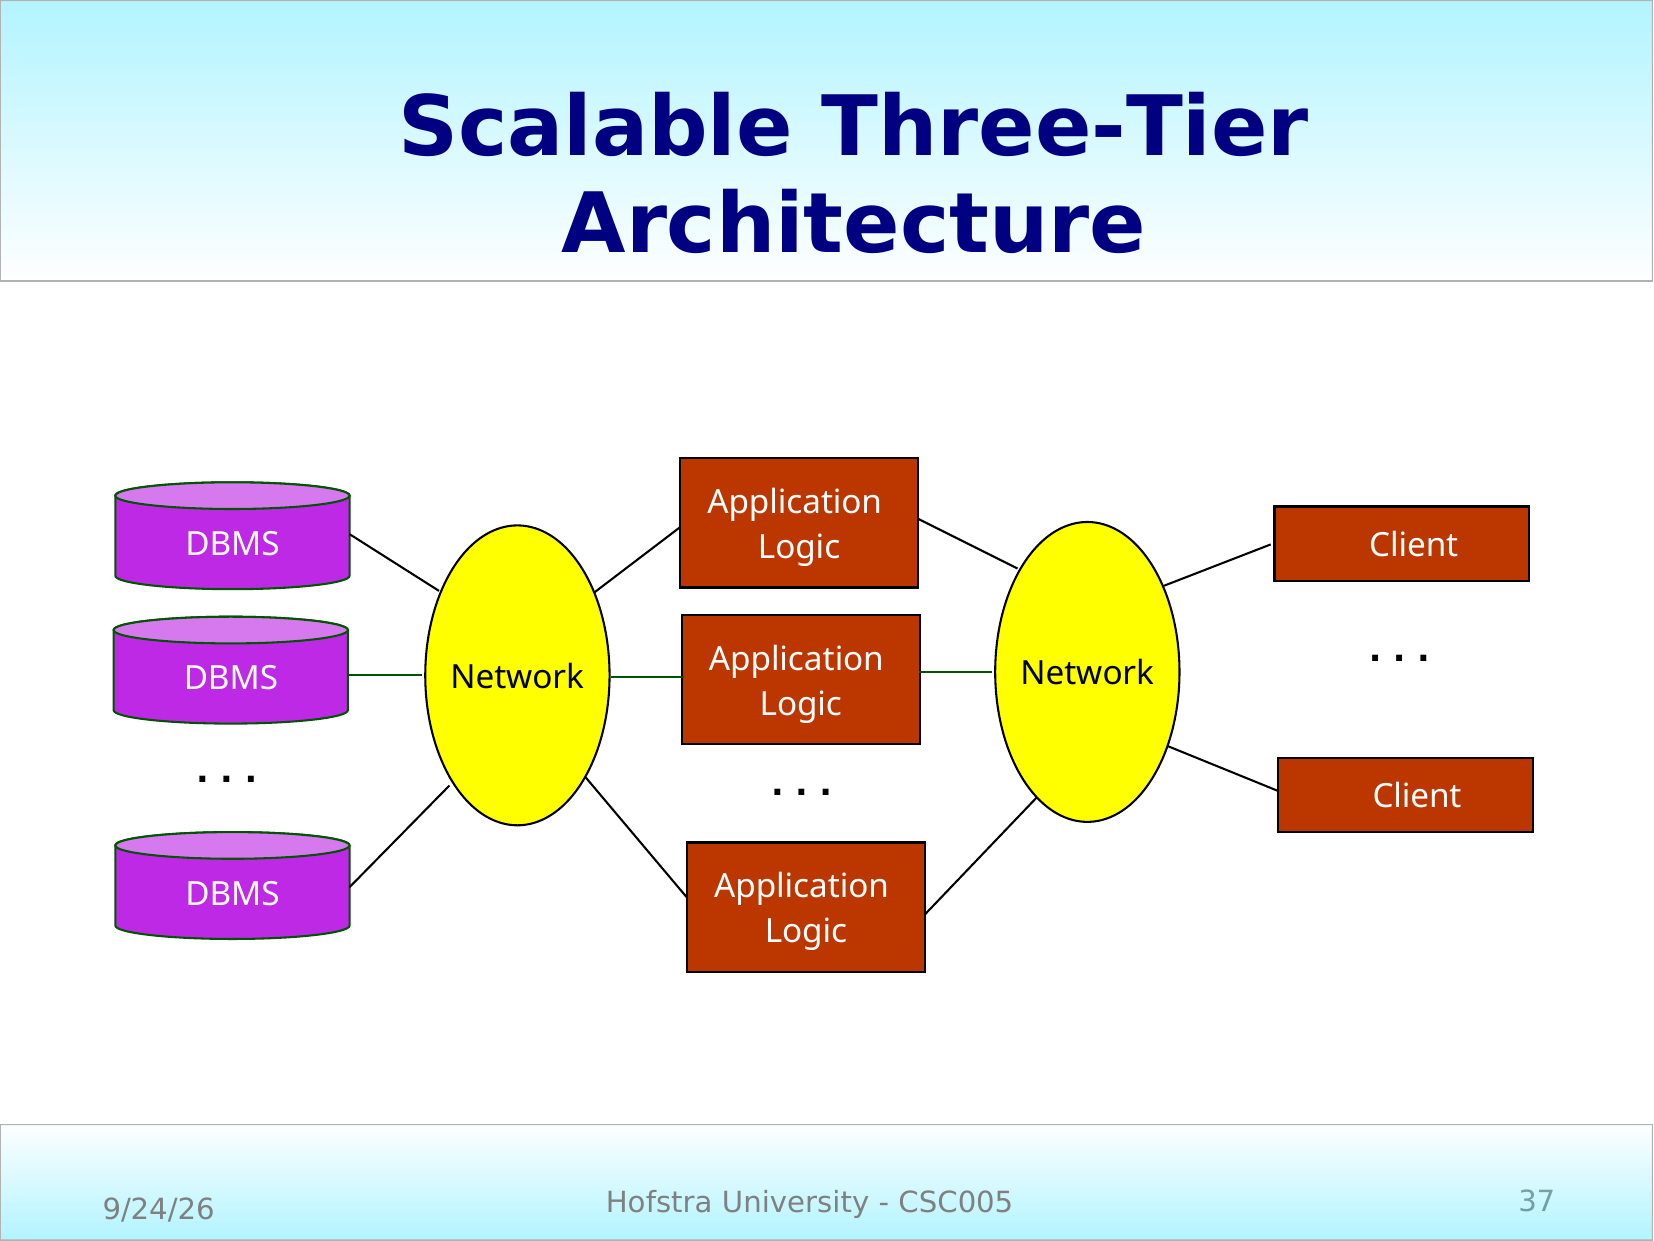

# Scalable Three-Tier Architecture
Application
Logic
DBMS
Client
Network
Network
Application
Logic
DBMS
. . .
. . .
. . .
Client
DBMS
Application
Logic
37
Hofstra University - CSC005